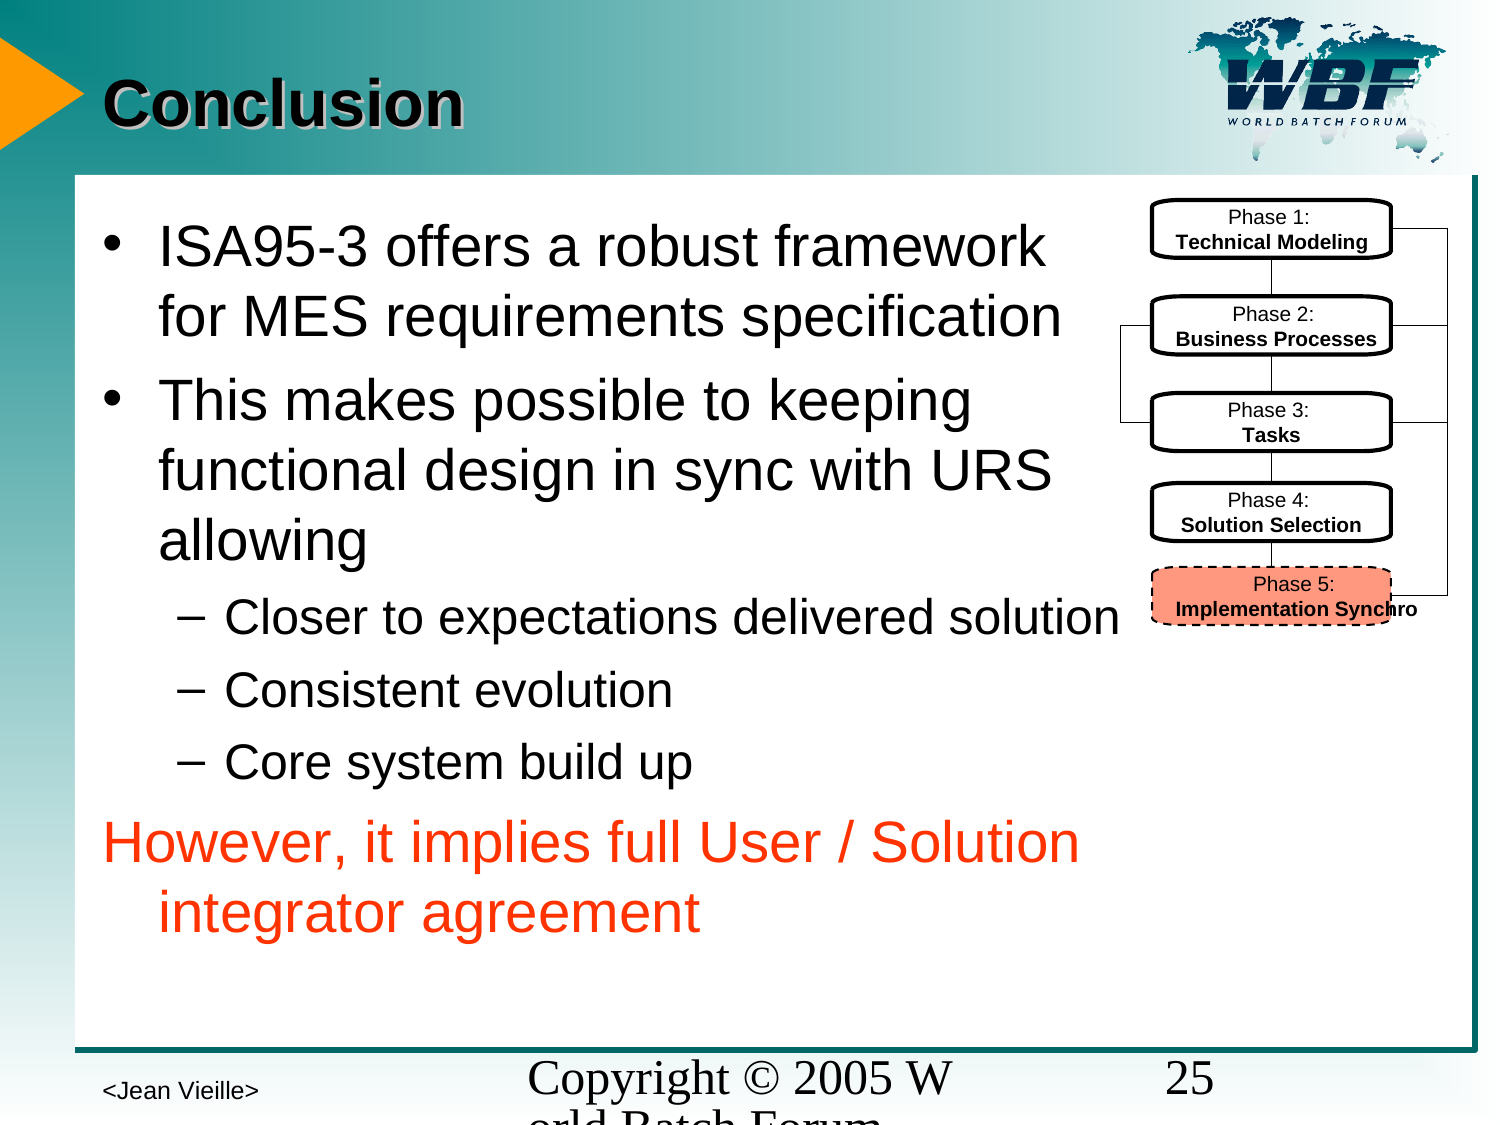

# Conclusion
ISA95-3 offers a robust framework for MES requirements specification
This makes possible to keeping functional design in sync with URS allowing
Closer to expectations delivered solution
Consistent evolution
Core system build up
However, it implies full User / Solution integrator agreement
Phase 1:
Technical Modeling
Phase 2:
Business Processes
Phase 3:
Tasks
Phase 4:
Solution Selection
Phase 5:
Implementation Synchro
Copyright © 2005 World Batch Forum
25